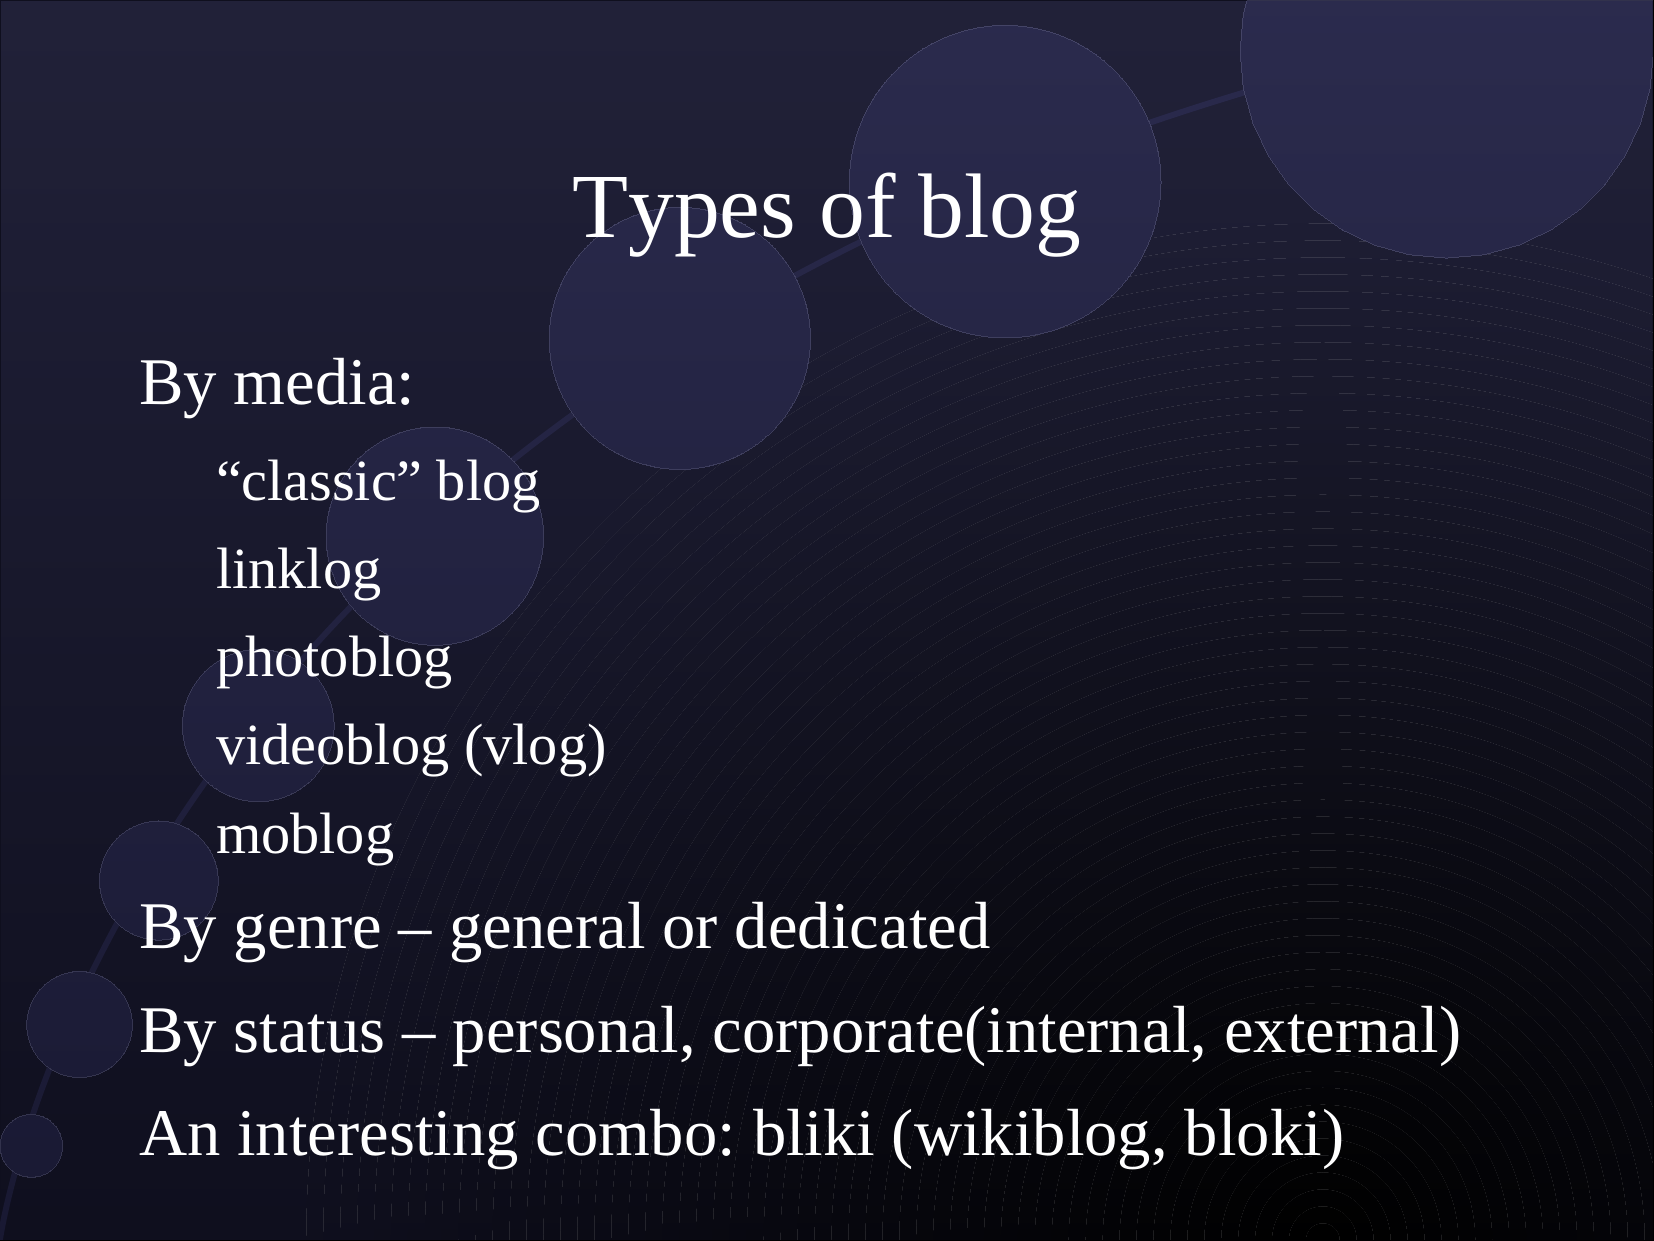

# Types of blog
By media:
“classic” blog
linklog
photoblog
videoblog (vlog)
moblog
By genre – general or dedicated
By status – personal, corporate(internal, external)
An interesting combo: bliki (wikiblog, bloki)